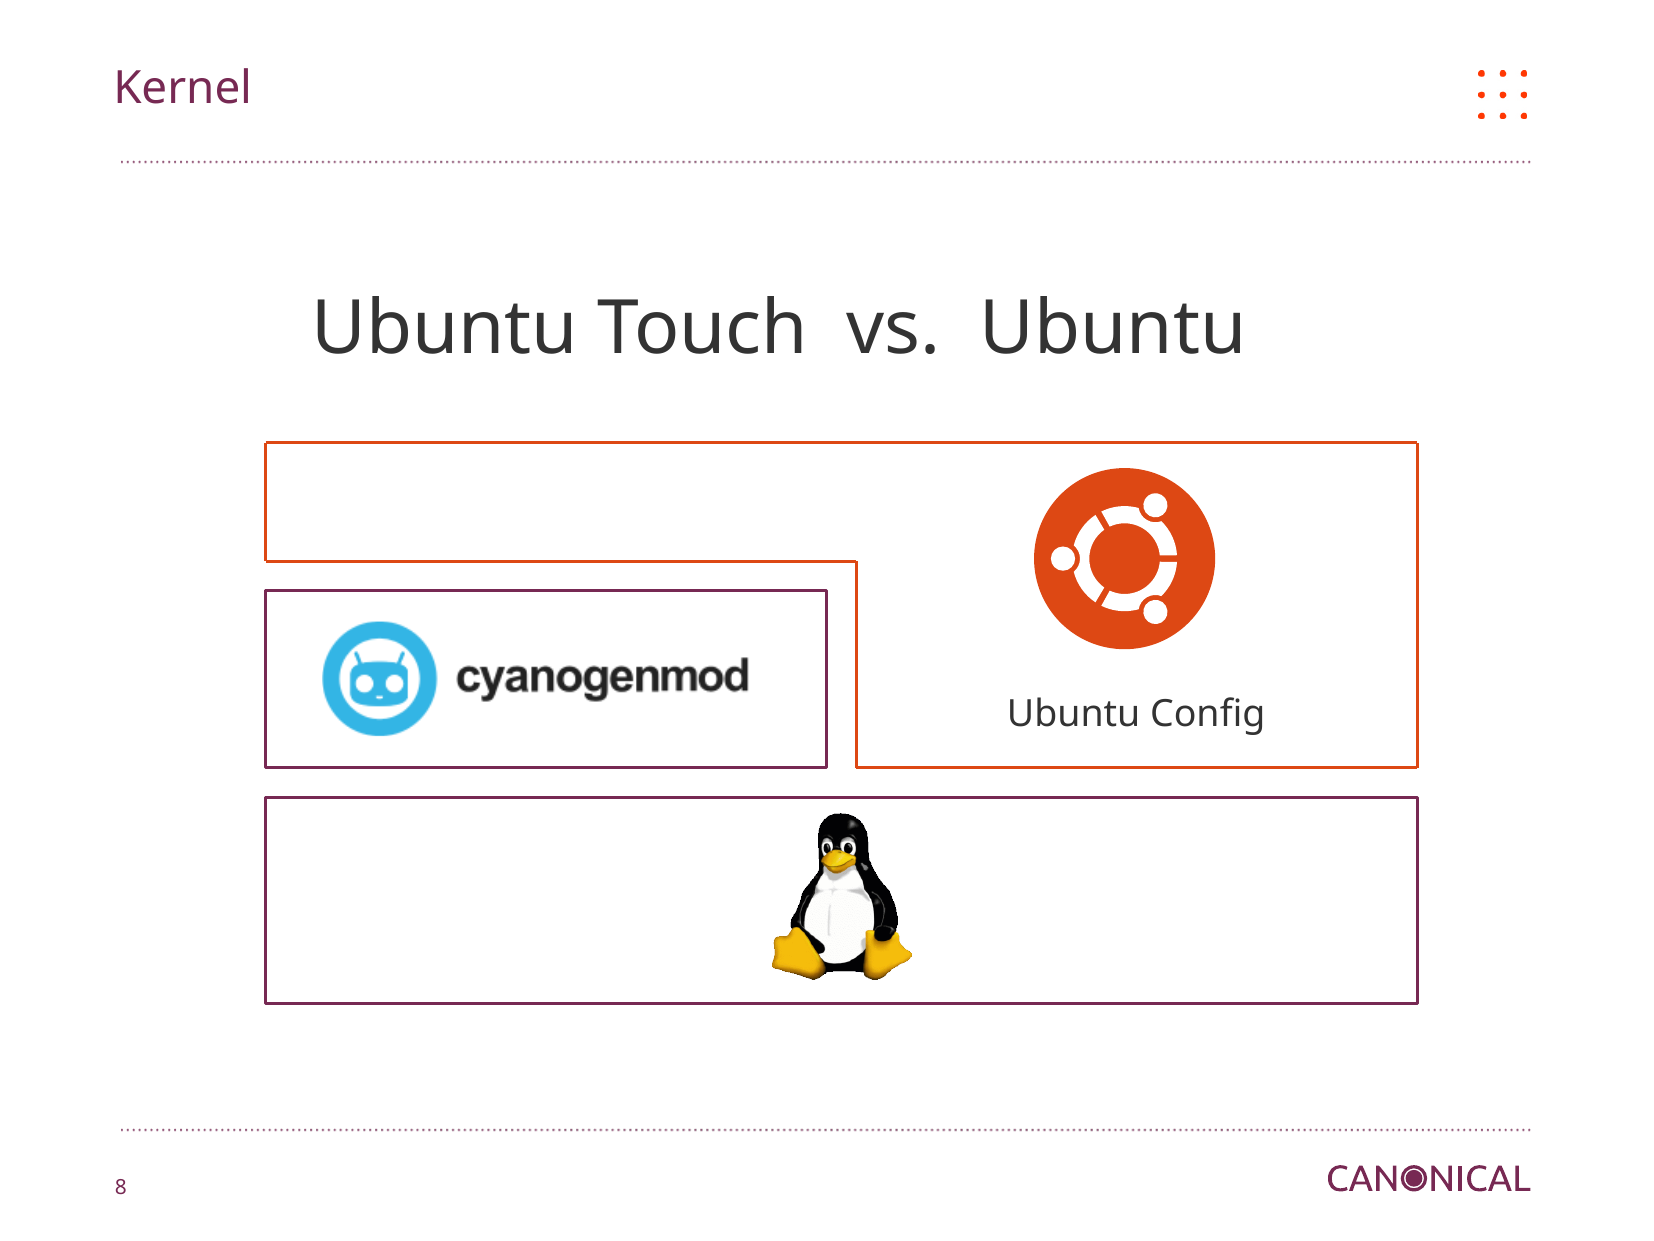

# Kernel
Ubuntu Touch vs. Ubuntu
Ubuntu Config